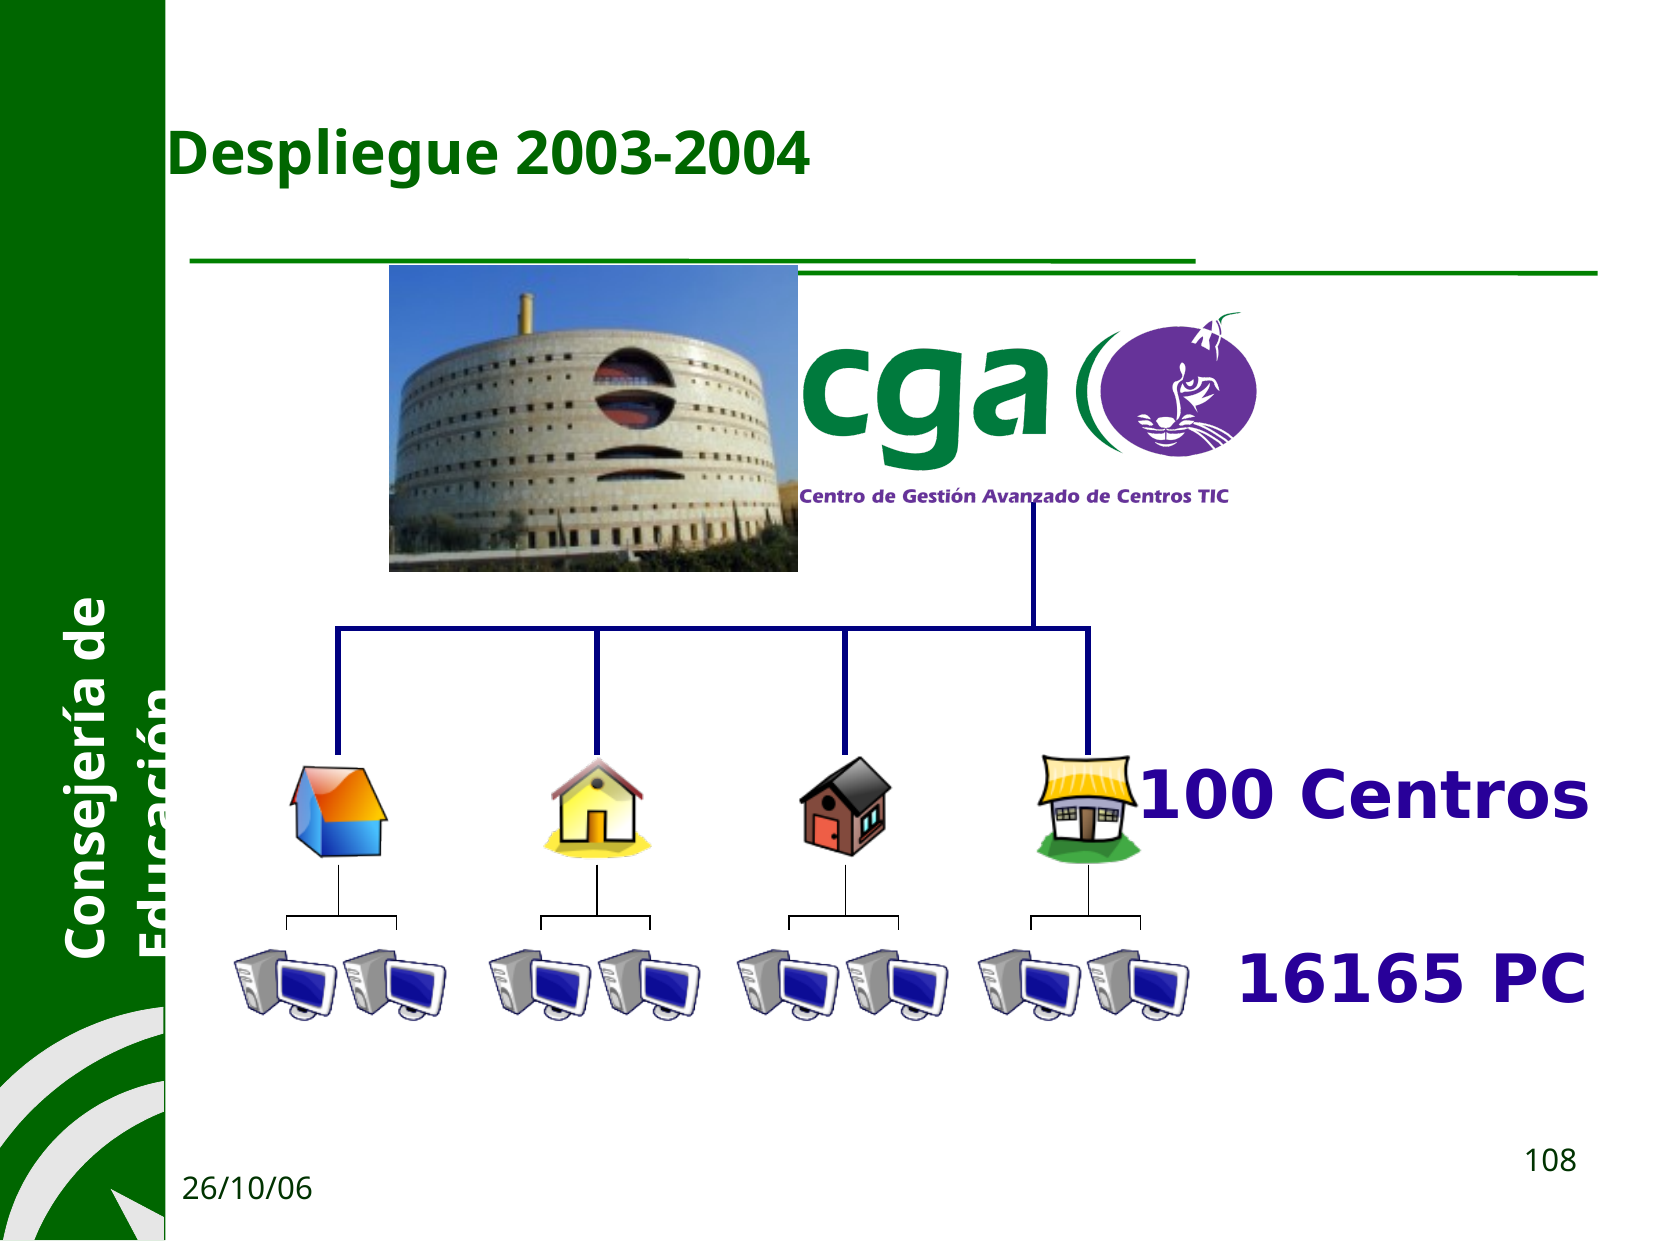

# Despliegue 2003-2004
100 Centros
16165 PC
108